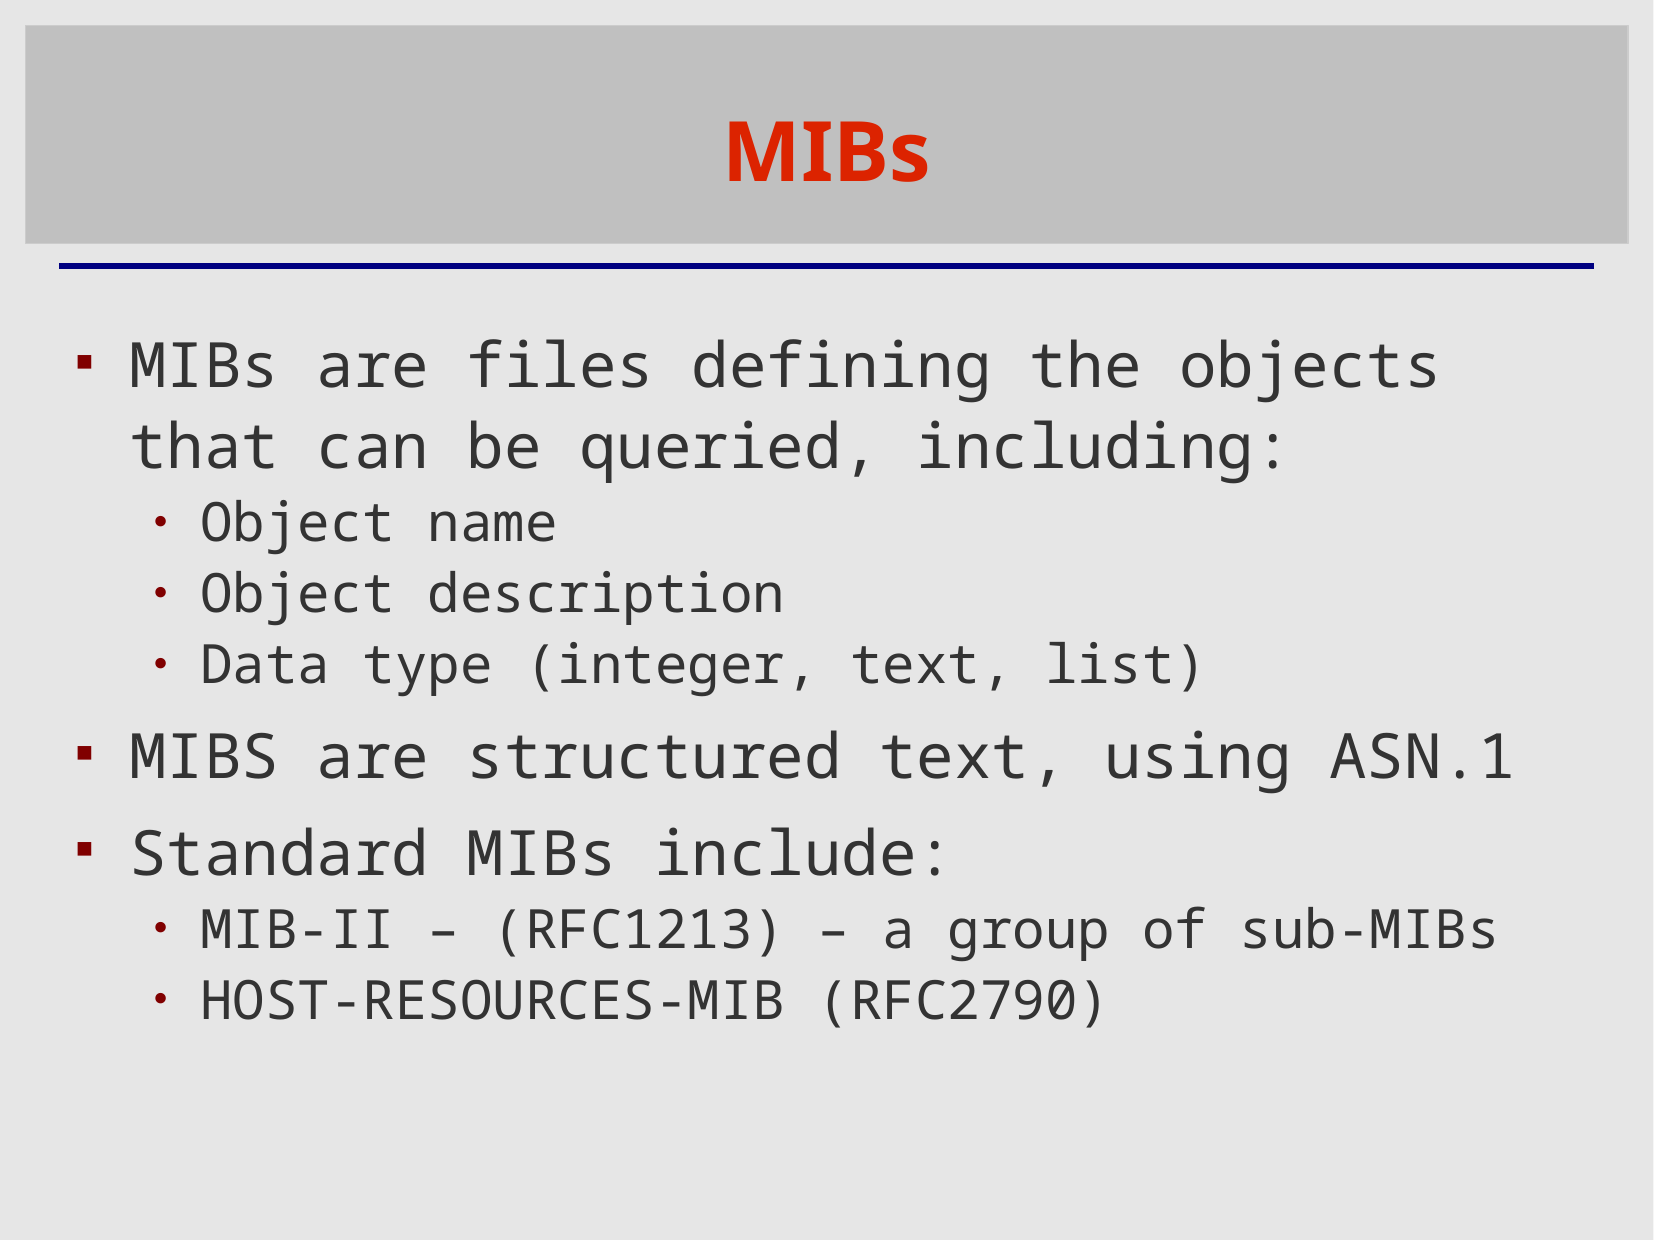

# MIBs
MIBs are files defining the objects that can be queried, including:
Object name
Object description
Data type (integer, text, list)
MIBS are structured text, using ASN.1
Standard MIBs include:
MIB-II – (RFC1213) – a group of sub-MIBs
HOST-RESOURCES-MIB (RFC2790)